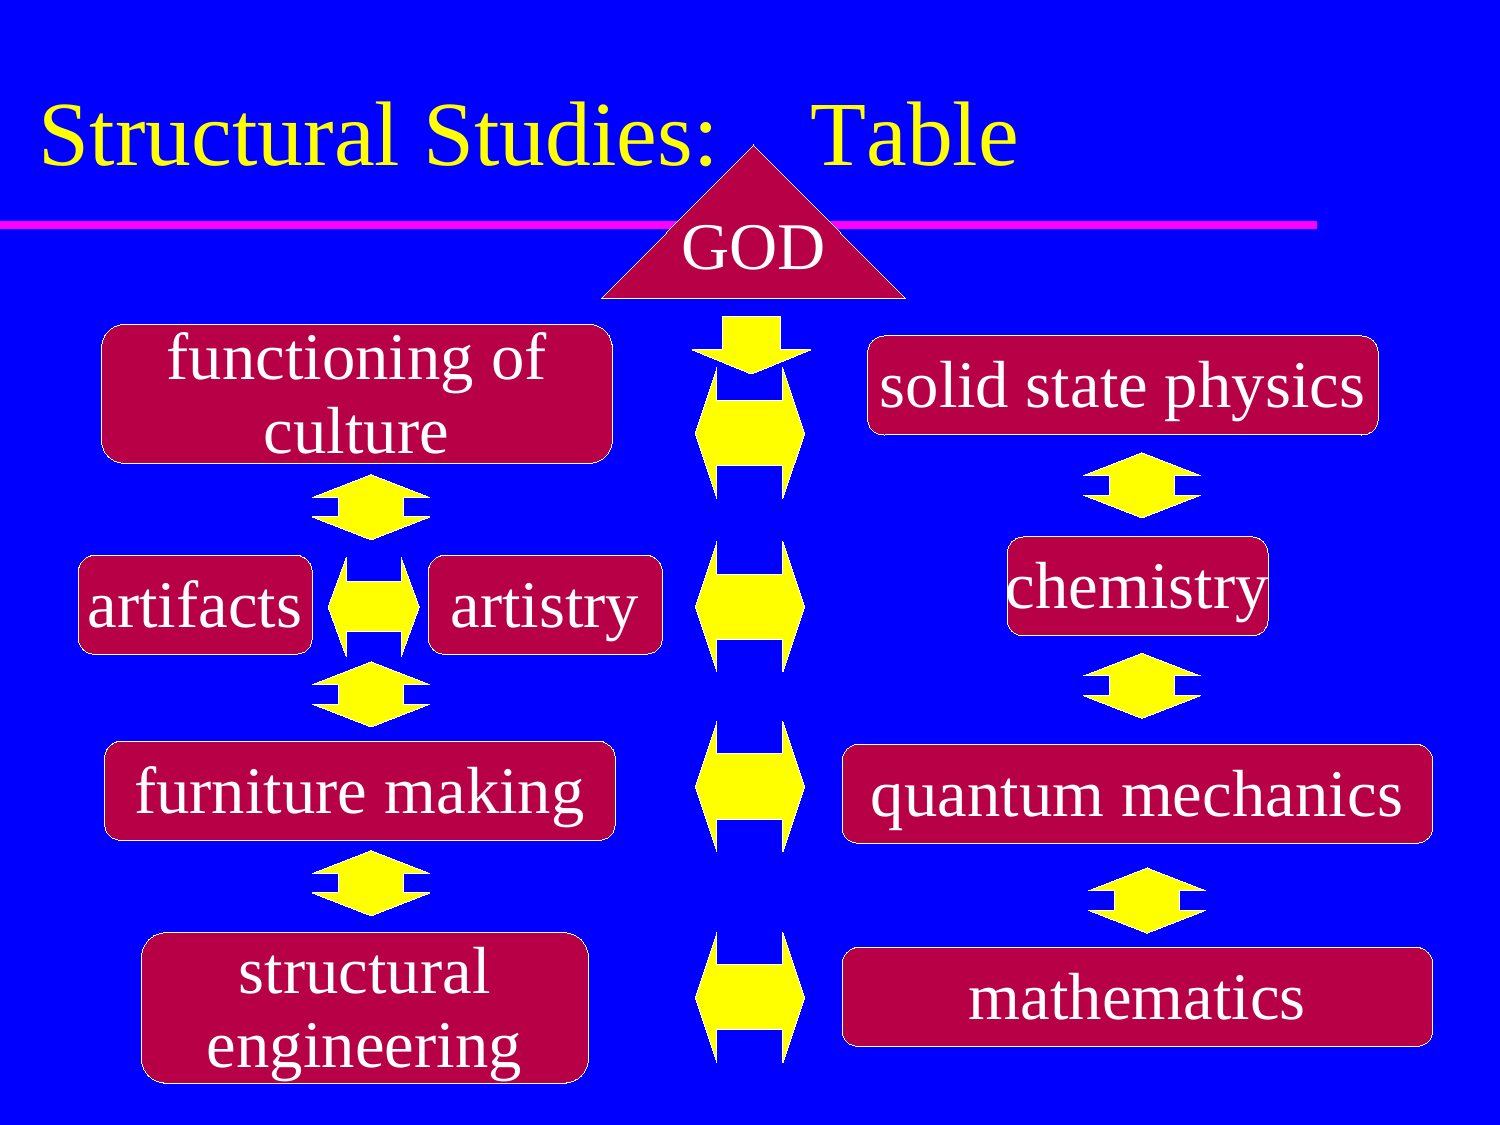

# Structural Studies: Table
GOD
functioning of
culture
solid state physics
chemistry
artifacts
artistry
quantum mechanics
furniture making
structural
engineering
mathematics